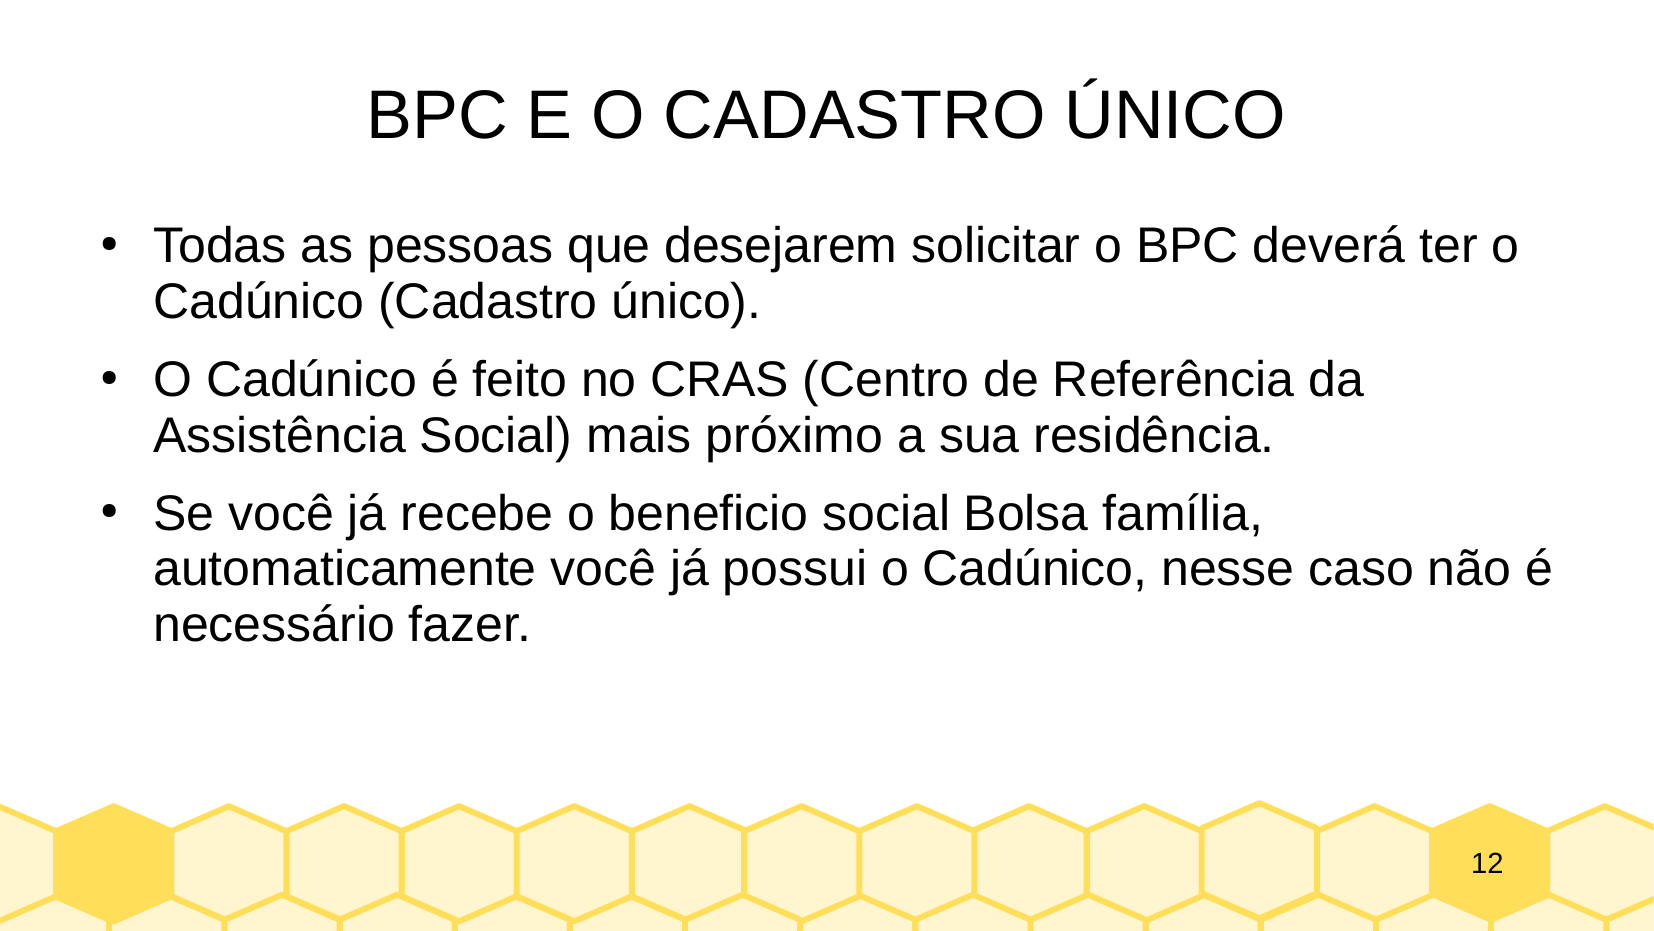

# BPC E O CADASTRO ÚNICO
Todas as pessoas que desejarem solicitar o BPC deverá ter o Cadúnico (Cadastro único).
O Cadúnico é feito no CRAS (Centro de Referência da Assistência Social) mais próximo a sua residência.
Se você já recebe o beneficio social Bolsa família, automaticamente você já possui o Cadúnico, nesse caso não é necessário fazer.